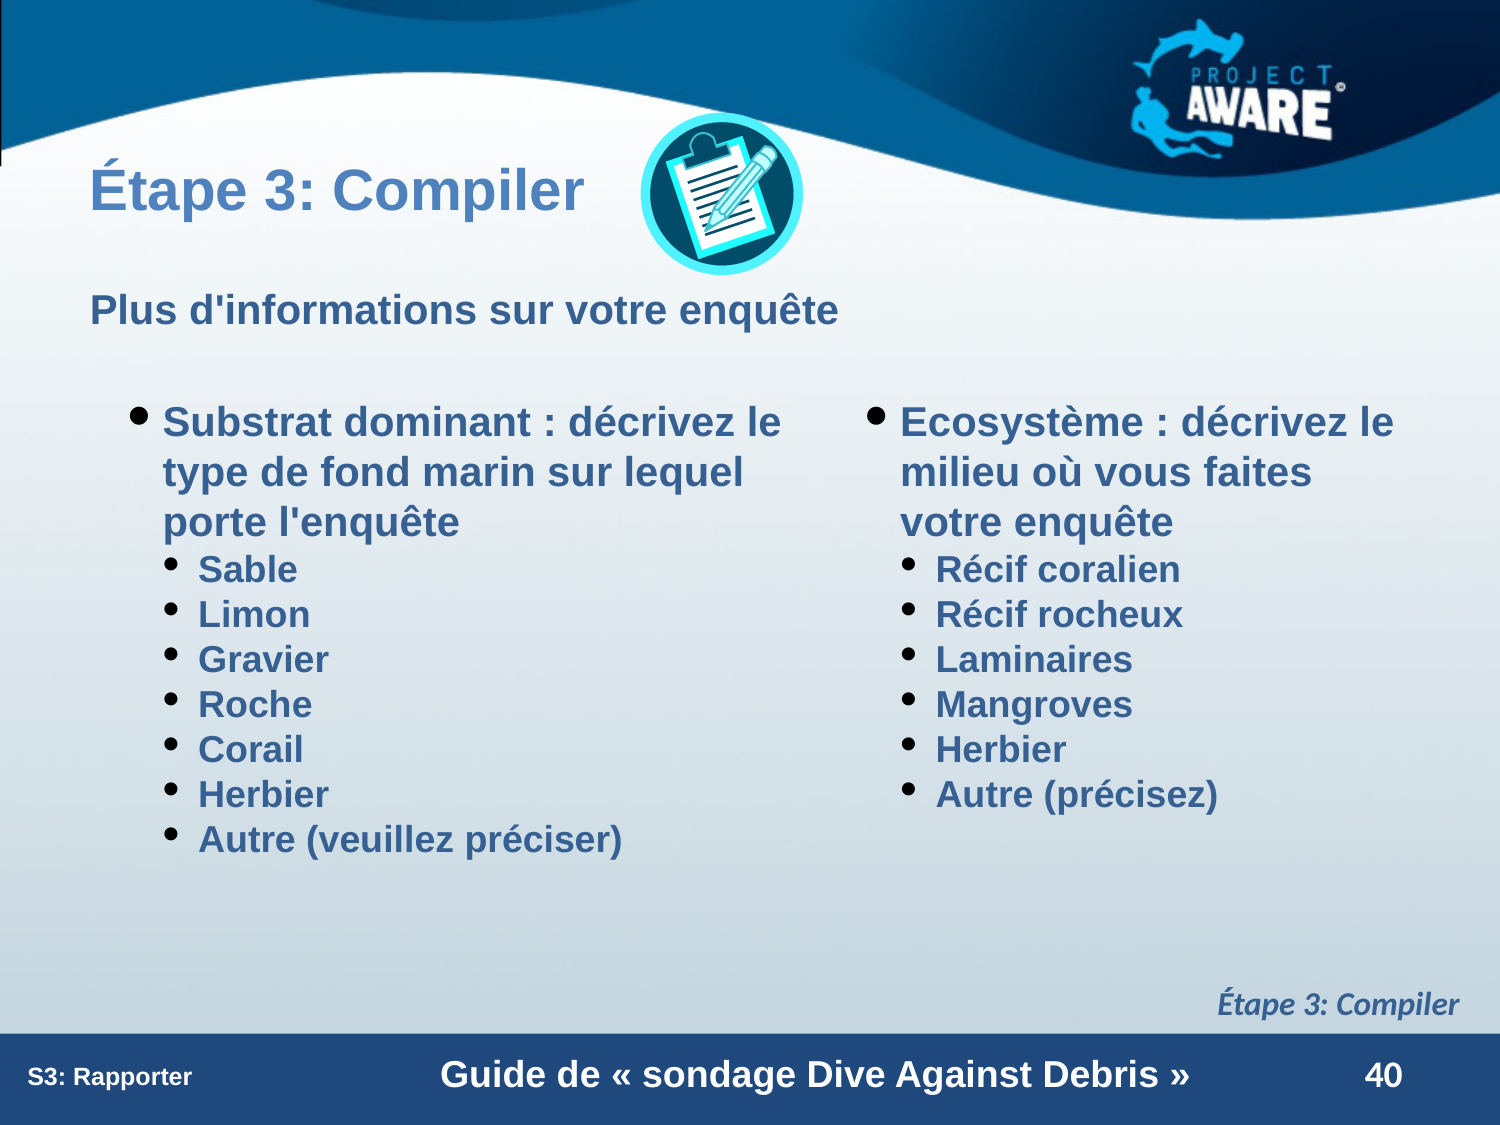

Étape 3: Compiler
Plus d'informations sur votre enquête
Substrat dominant : décrivez le type de fond marin sur lequel porte l'enquête
Sable
Limon
Gravier
Roche
Corail
Herbier
Autre (veuillez préciser)
Ecosystème : décrivez le milieu où vous faites votre enquête
Récif coralien
Récif rocheux
Laminaires
Mangroves
Herbier
Autre (précisez)
Étape 3: Compiler
Guide de « sondage Dive Against Debris »
S3: Rapporter